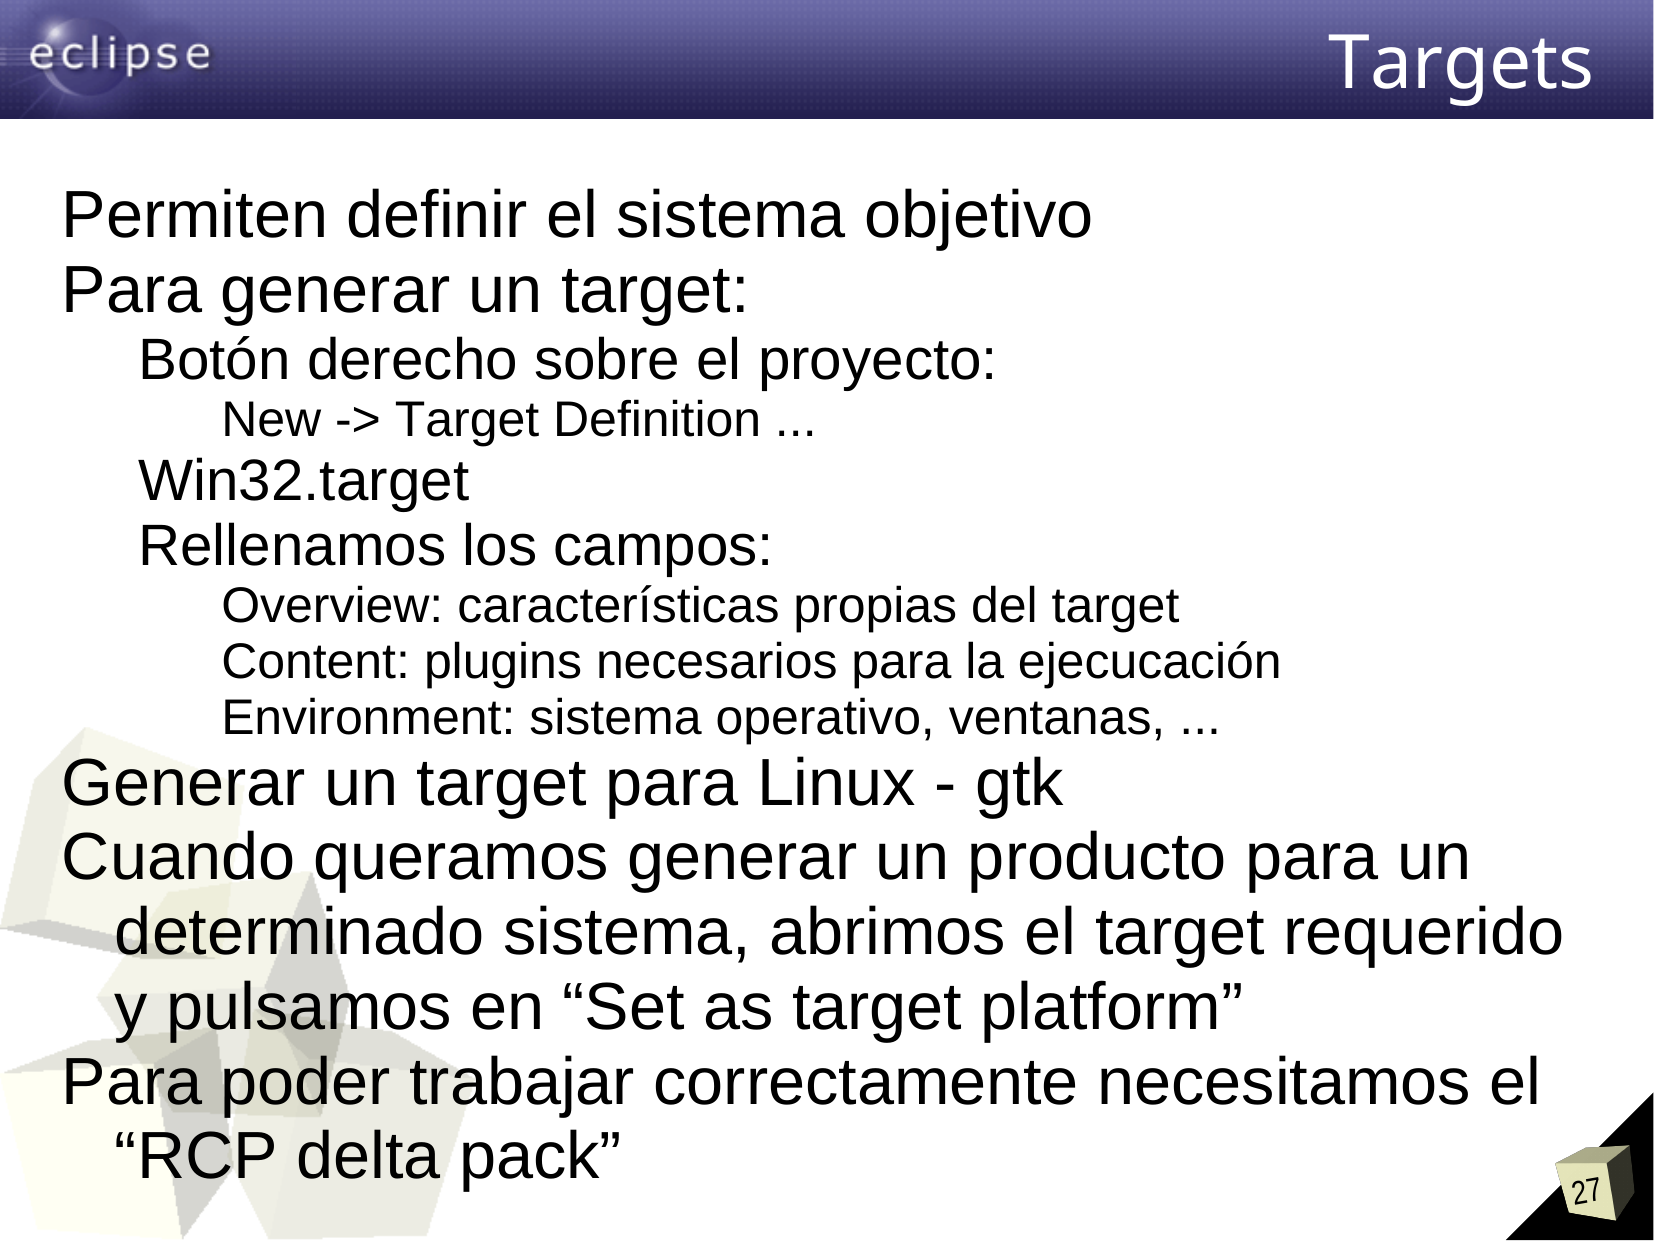

# Targets
Permiten definir el sistema objetivo
Para generar un target:
Botón derecho sobre el proyecto:
New -> Target Definition ...
Win32.target
Rellenamos los campos:
Overview: características propias del target
Content: plugins necesarios para la ejecucación
Environment: sistema operativo, ventanas, ...
Generar un target para Linux - gtk
Cuando queramos generar un producto para un determinado sistema, abrimos el target requerido y pulsamos en “Set as target platform”
Para poder trabajar correctamente necesitamos el “RCP delta pack”